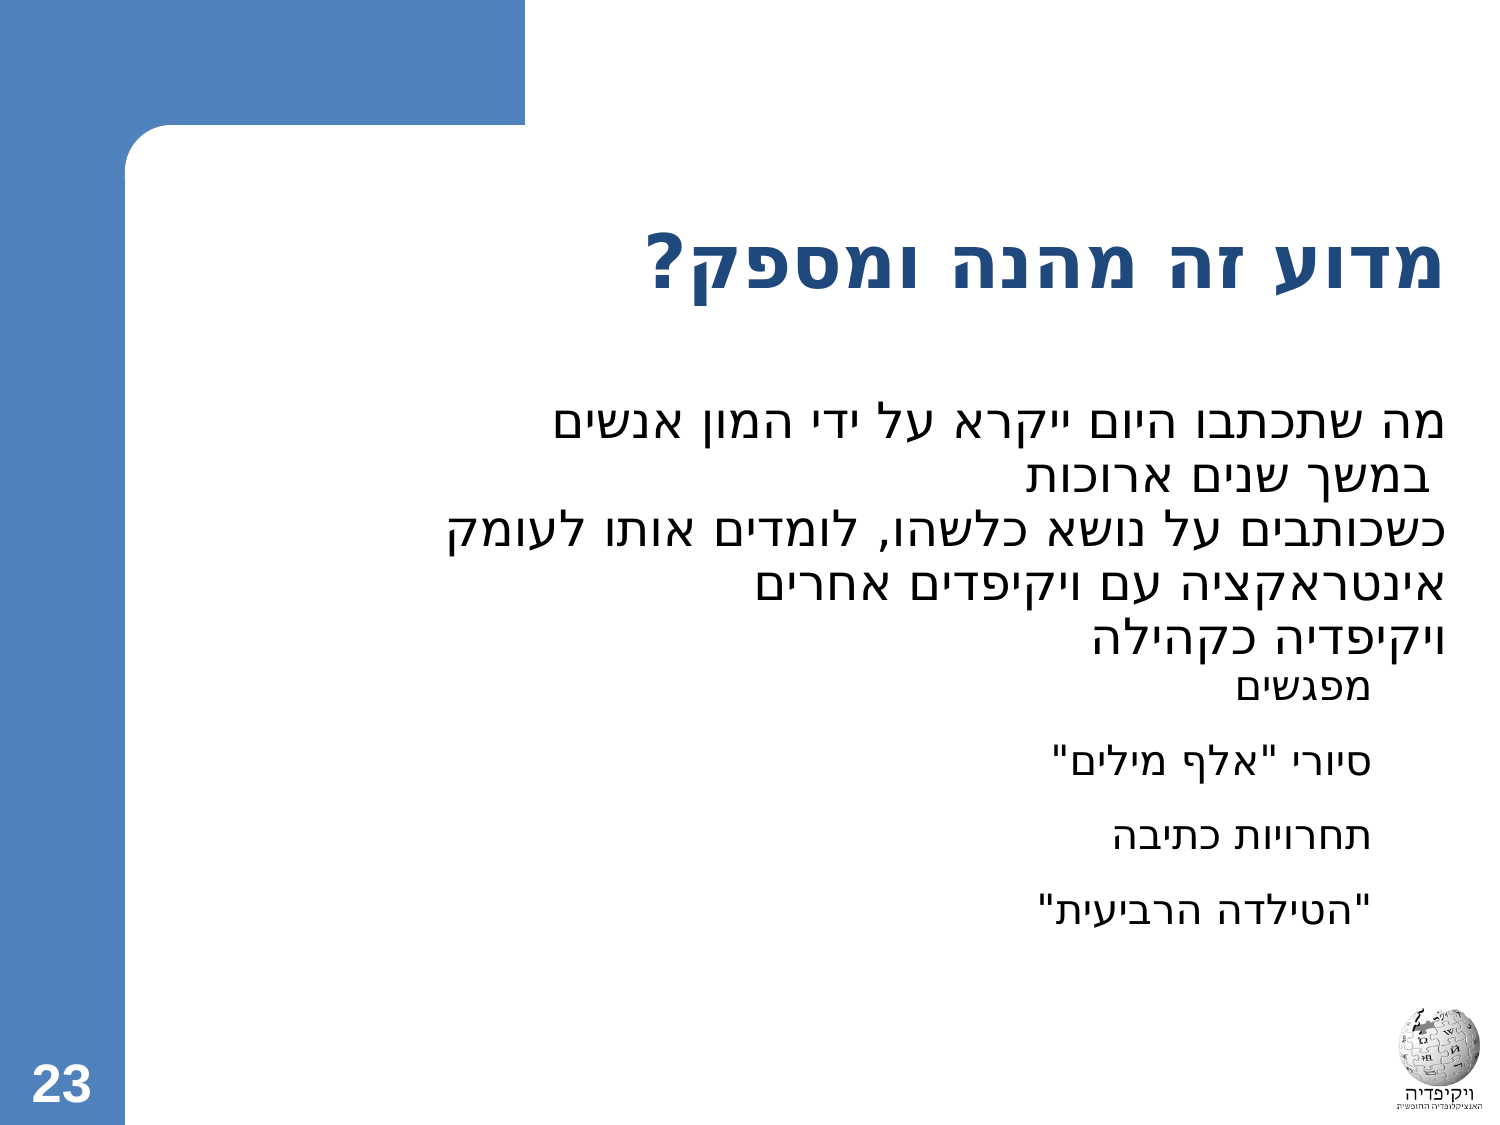

# מדוע זה מהנה ומספק?
מה שתכתבו היום ייקרא על ידי המון אנשים
 במשך שנים ארוכות
כשכותבים על נושא כלשהו, לומדים אותו לעומק
אינטראקציה עם ויקיפדים אחרים
ויקיפדיה כקהילה
מפגשים
סיורי "אלף מילים"
תחרויות כתיבה
"הטילדה הרביעית"